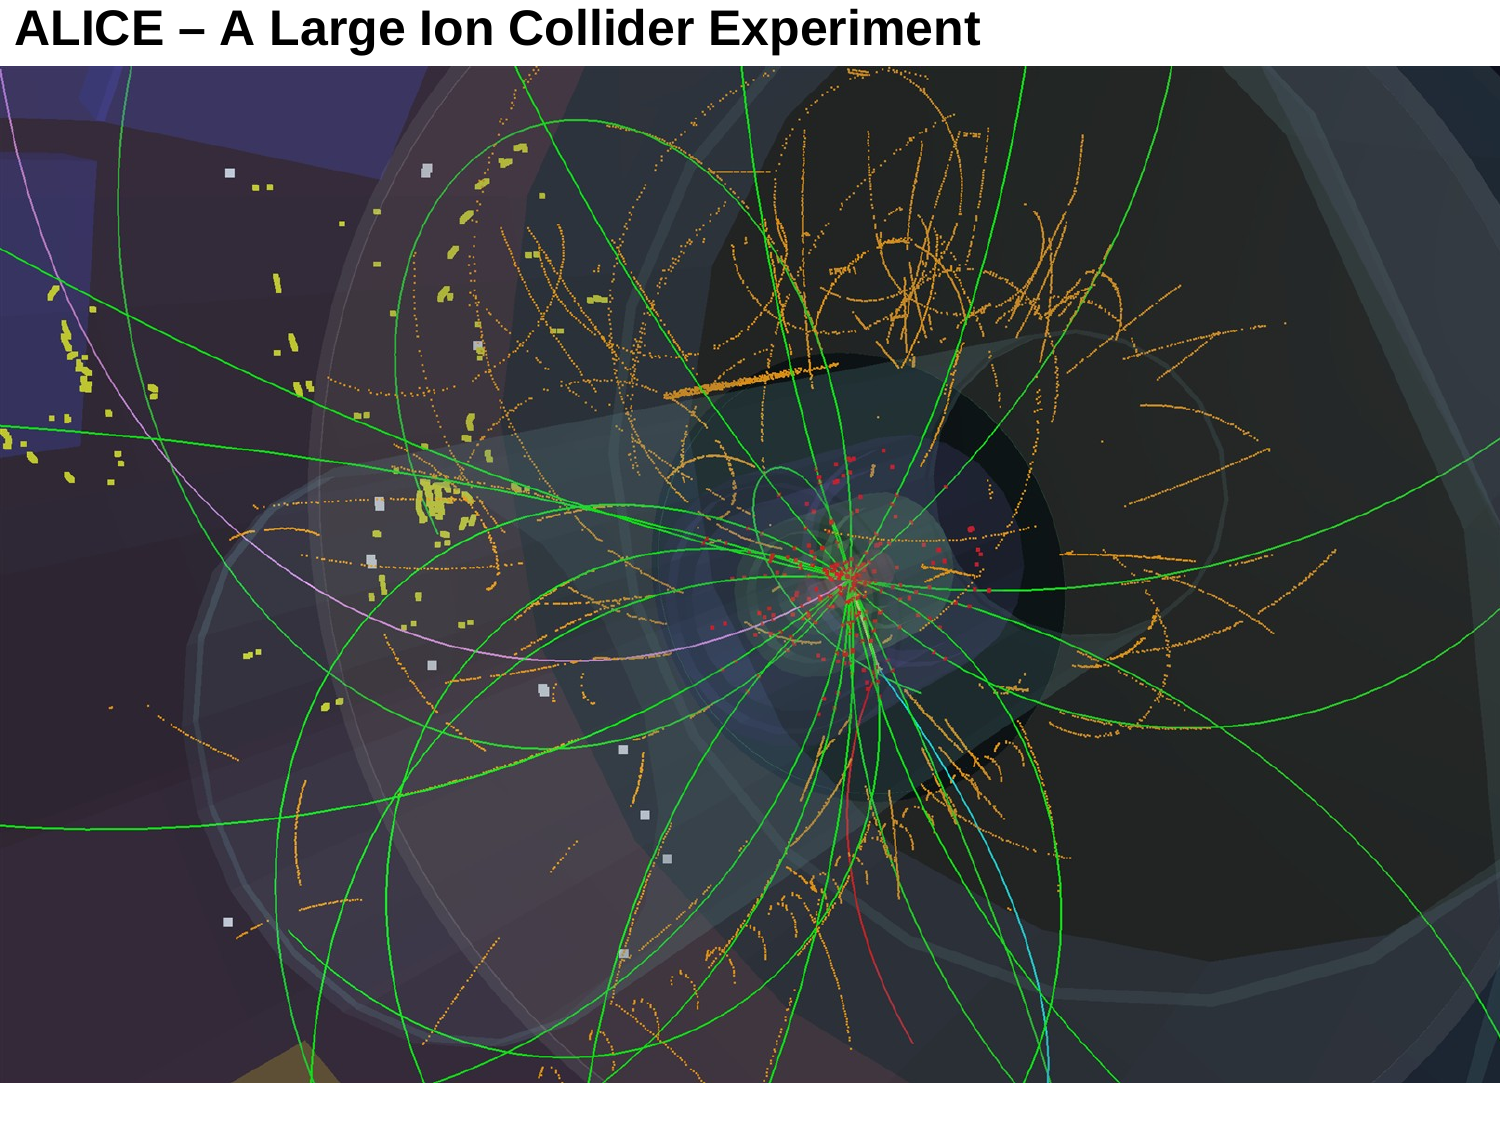

ALICE – A Large Ion Collider Experiment